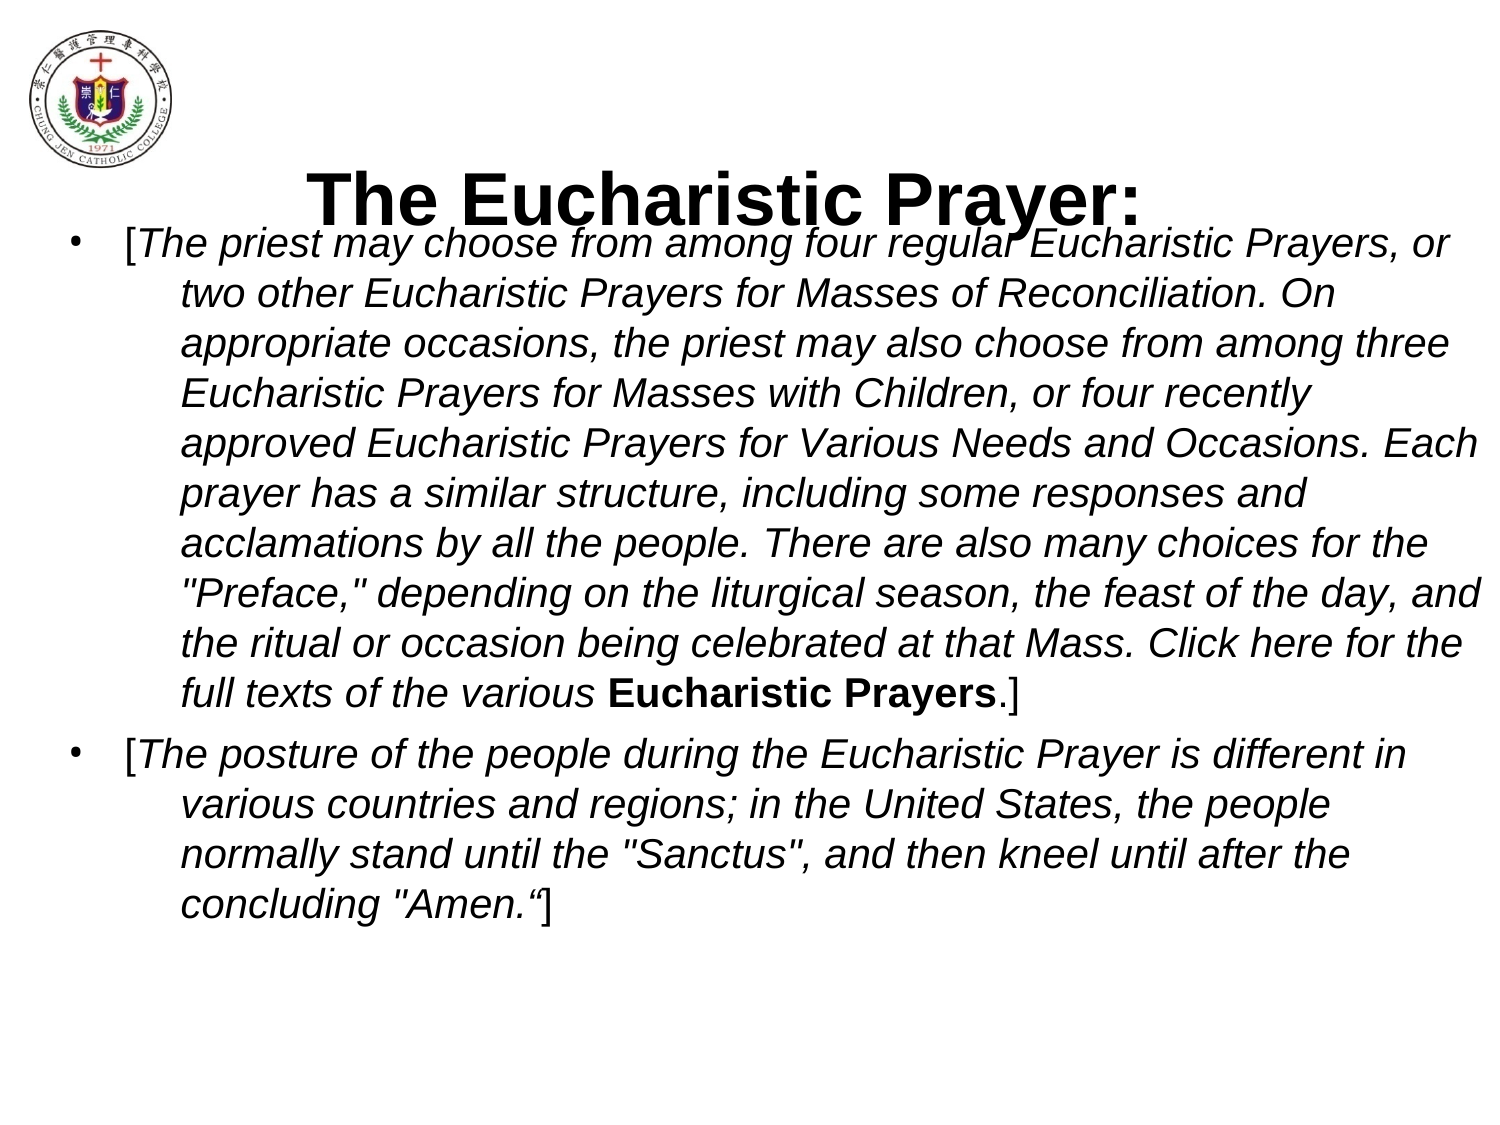

# The Eucharistic Prayer:
[The priest may choose from among four regular Eucharistic Prayers, or two other Eucharistic Prayers for Masses of Reconciliation. On appropriate occasions, the priest may also choose from among three Eucharistic Prayers for Masses with Children, or four recently approved Eucharistic Prayers for Various Needs and Occasions. Each prayer has a similar structure, including some responses and acclamations by all the people. There are also many choices for the "Preface," depending on the liturgical season, the feast of the day, and the ritual or occasion being celebrated at that Mass. Click here for the full texts of the various Eucharistic Prayers.]
[The posture of the people during the Eucharistic Prayer is different in various countries and regions; in the United States, the people normally stand until the "Sanctus", and then kneel until after the concluding "Amen.“]